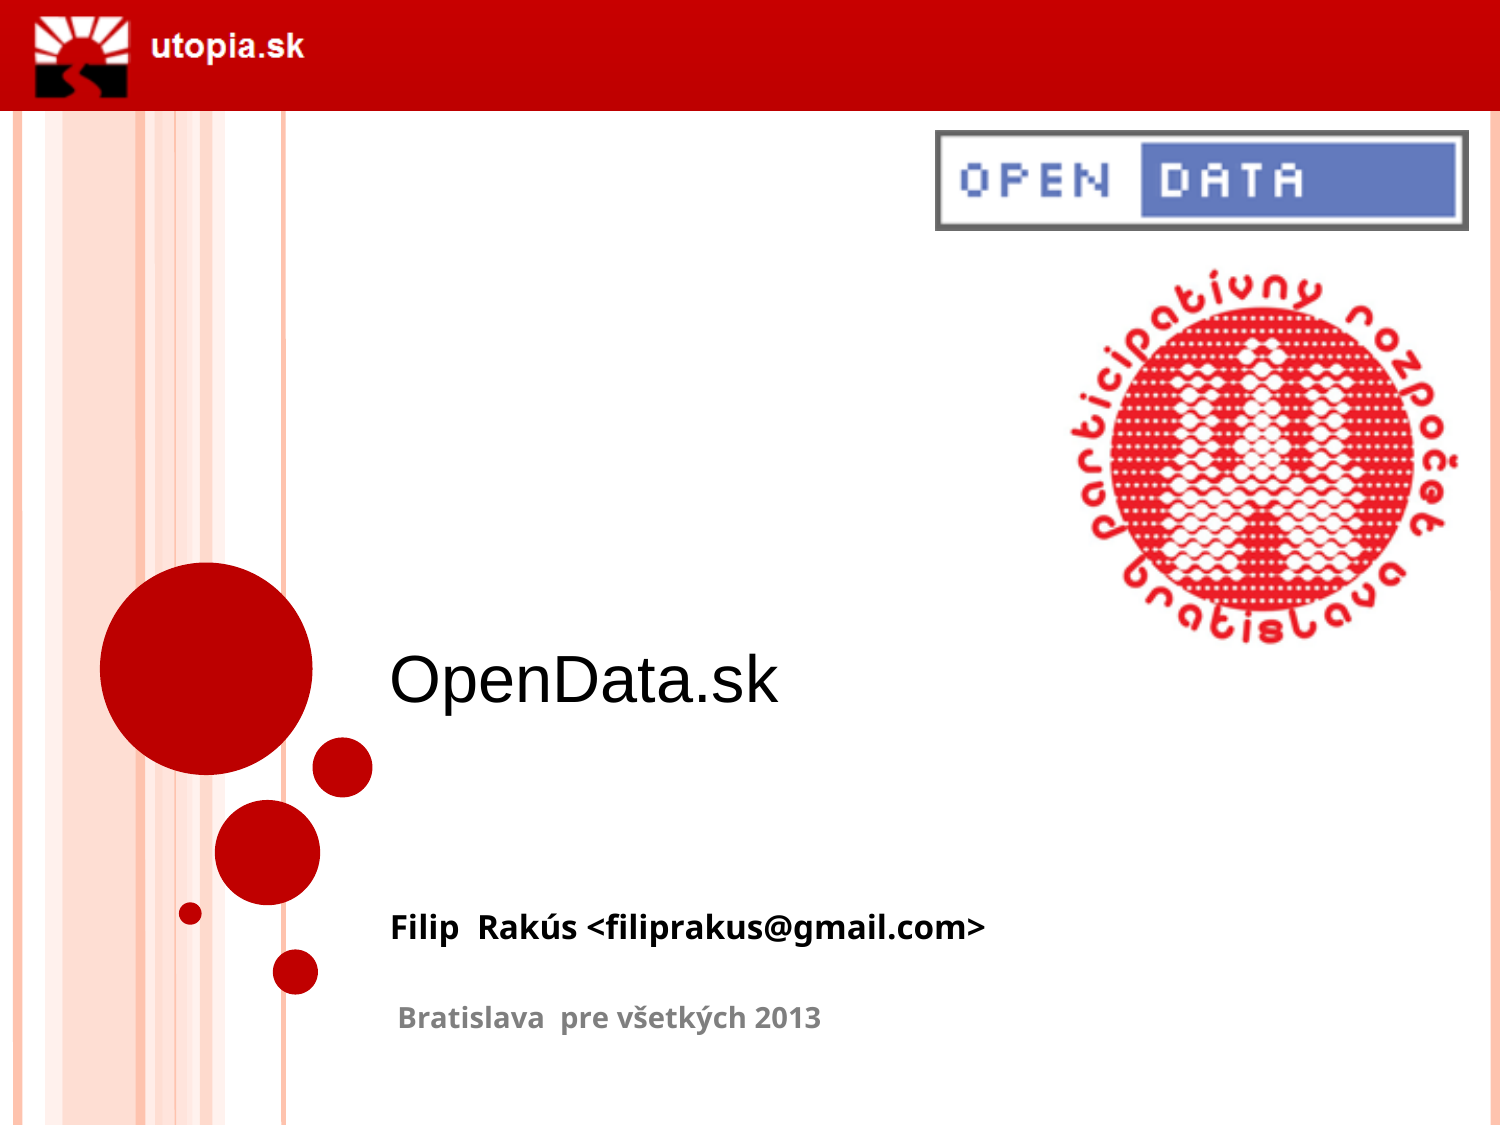

OpenData.sk
Filip Rakús <filiprakus@gmail.com>
 Bratislava pre všetkých 2013